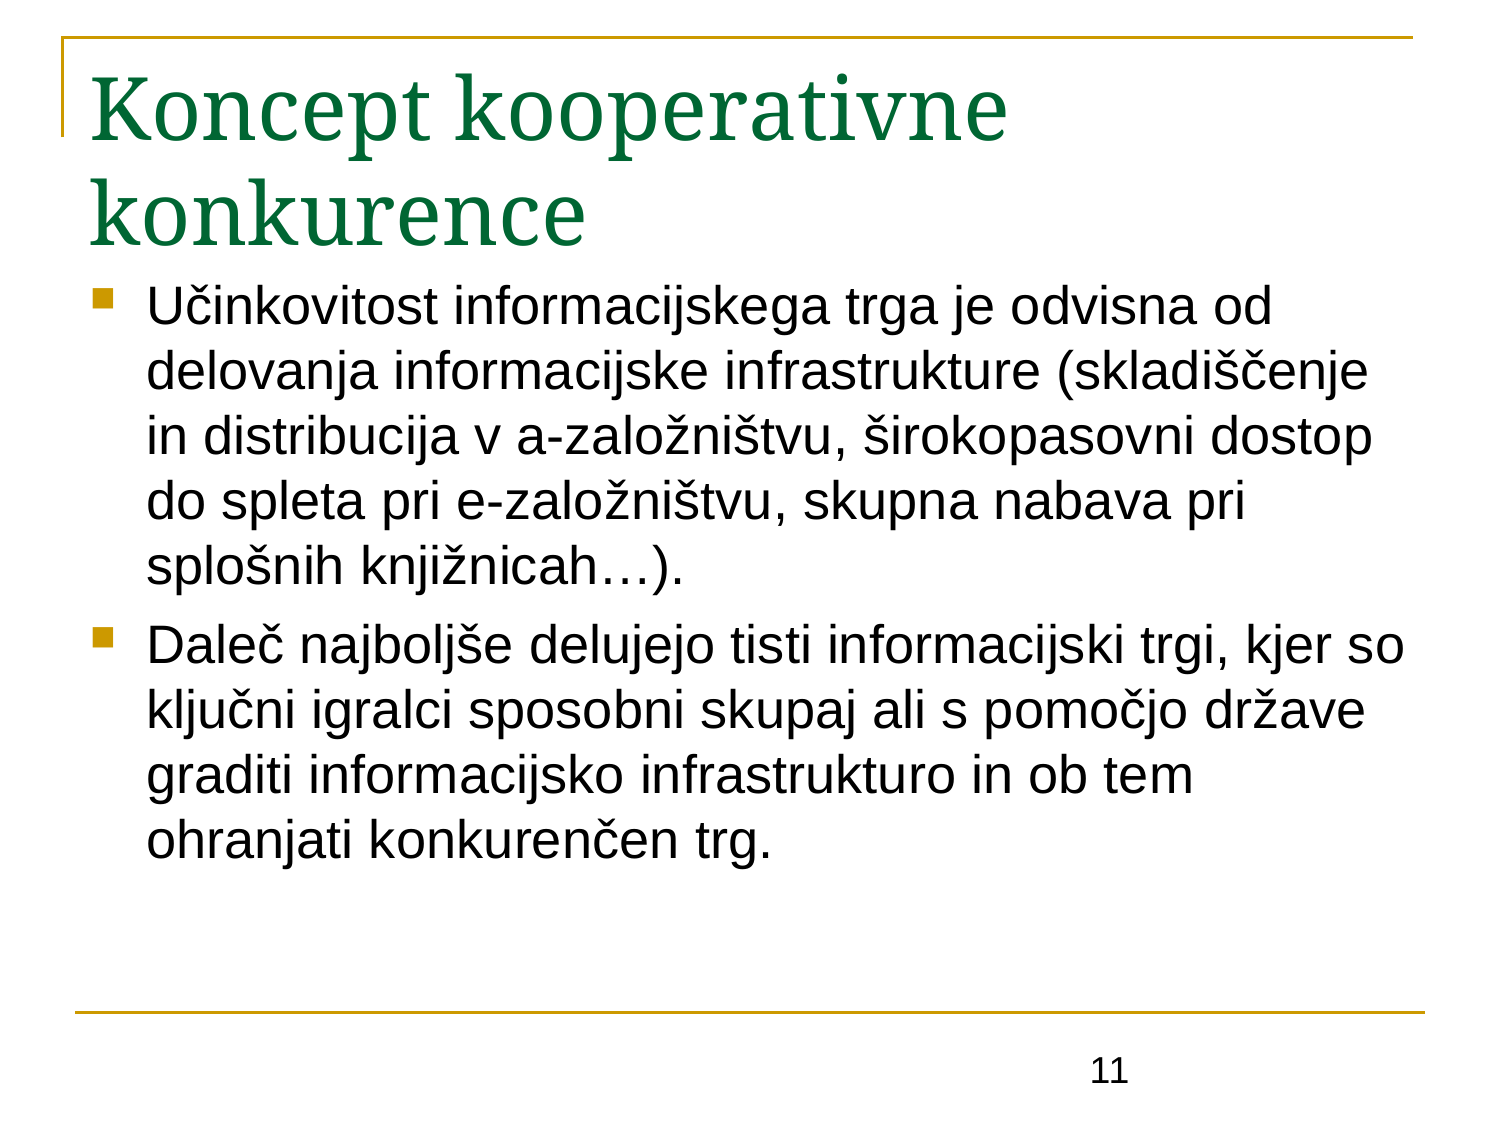

# Koncept kooperativne konkurence
Učinkovitost informacijskega trga je odvisna od delovanja informacijske infrastrukture (skladiščenje in distribucija v a-založništvu, širokopasovni dostop do spleta pri e-založništvu, skupna nabava pri splošnih knjižnicah…).
Daleč najboljše delujejo tisti informacijski trgi, kjer so ključni igralci sposobni skupaj ali s pomočjo države graditi informacijsko infrastrukturo in ob tem ohranjati konkurenčen trg.
11